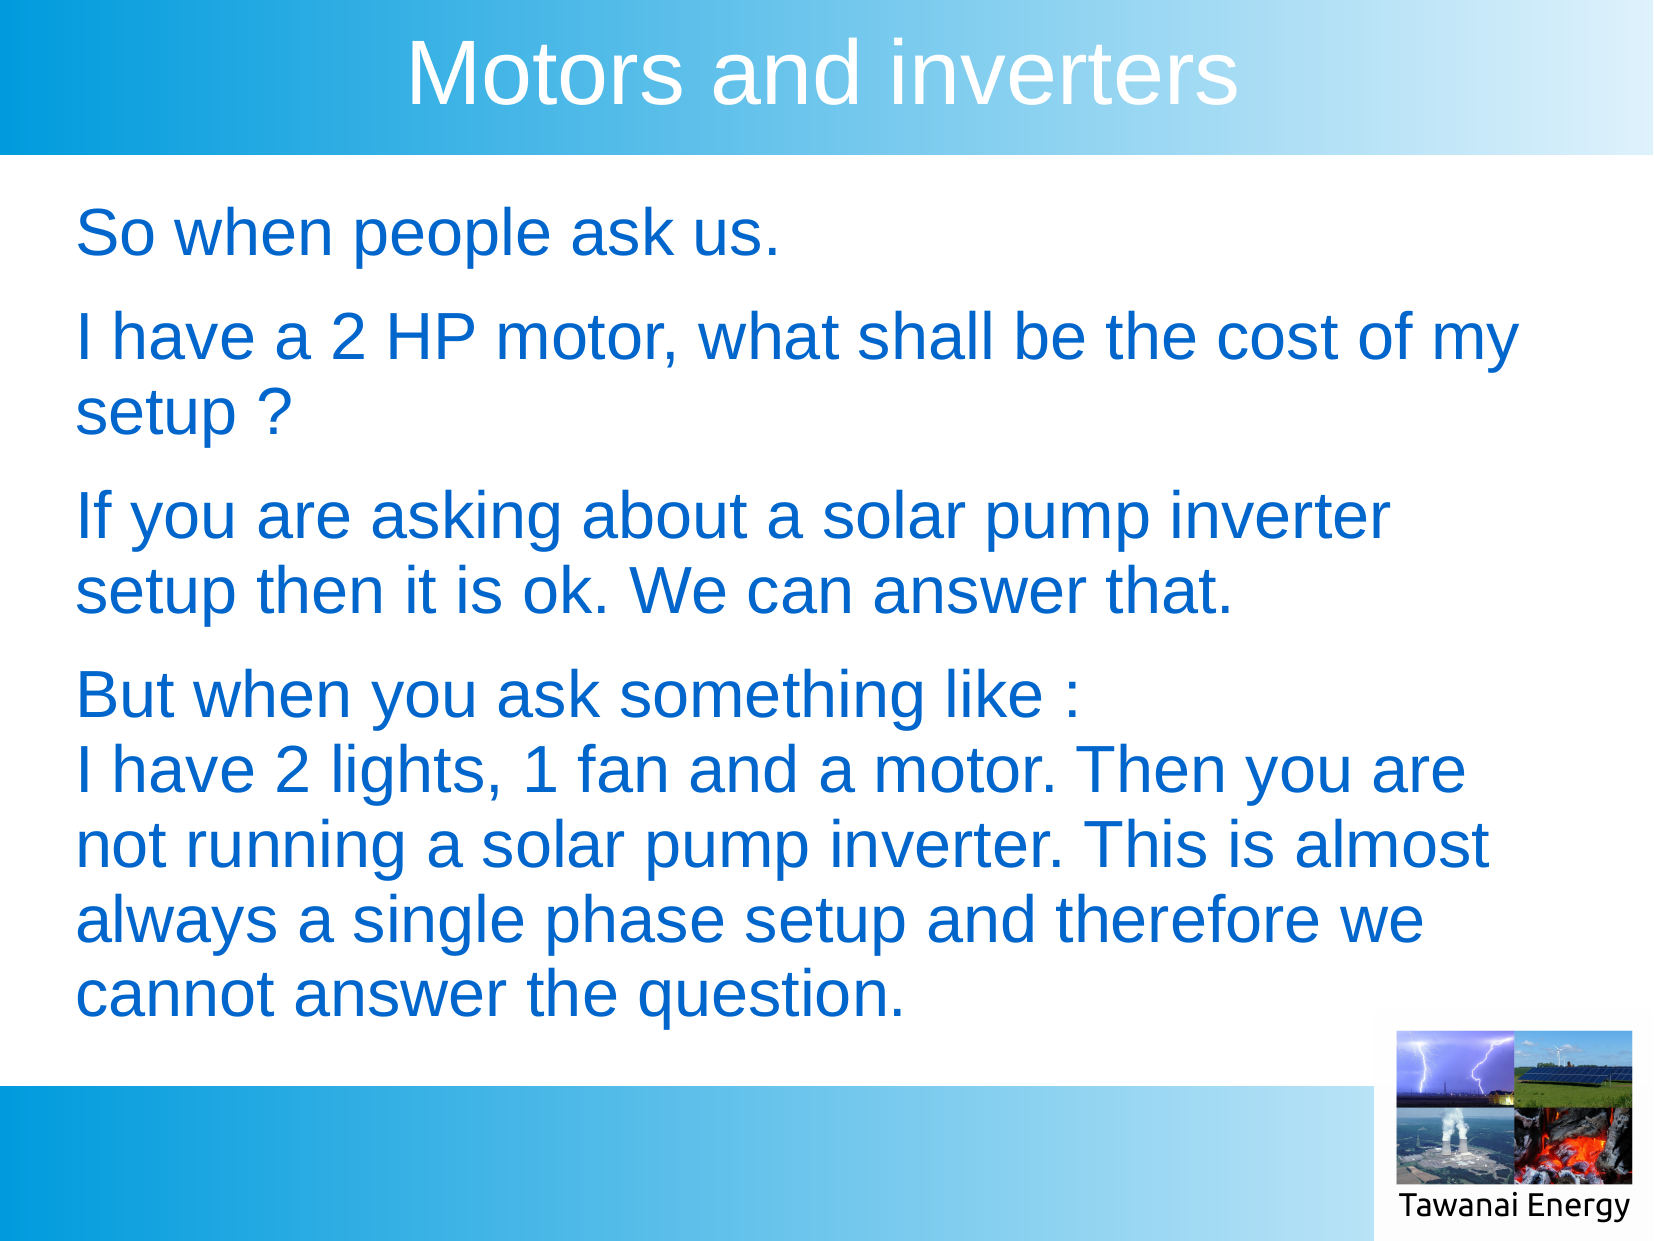

# Motors and inverters
So when people ask us.
I have a 2 HP motor, what shall be the cost of my setup ?
If you are asking about a solar pump inverter setup then it is ok. We can answer that.
But when you ask something like :
I have 2 lights, 1 fan and a motor. Then you are not running a solar pump inverter. This is almost always a single phase setup and therefore we cannot answer the question.